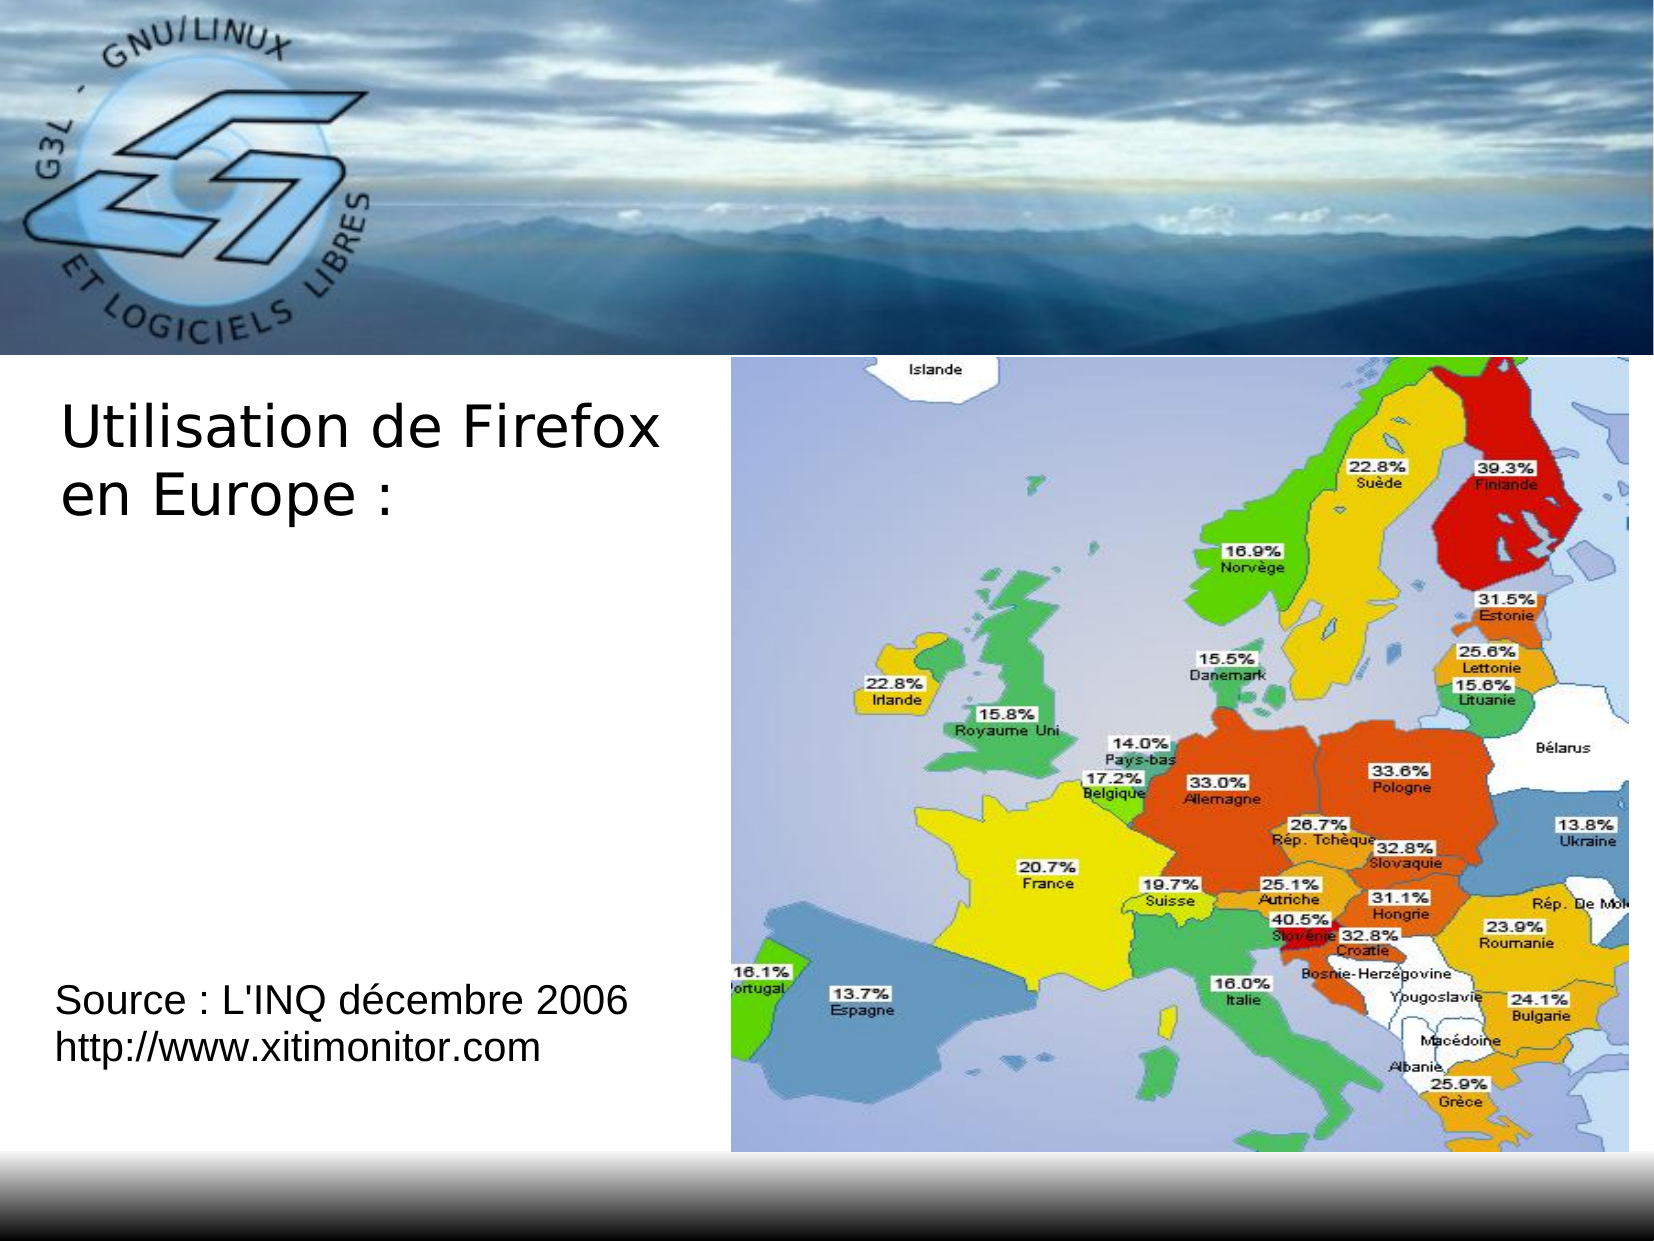

Utilisation de Firefox
en Europe :
Source : L'INQ décembre 2006
http://www.xitimonitor.com